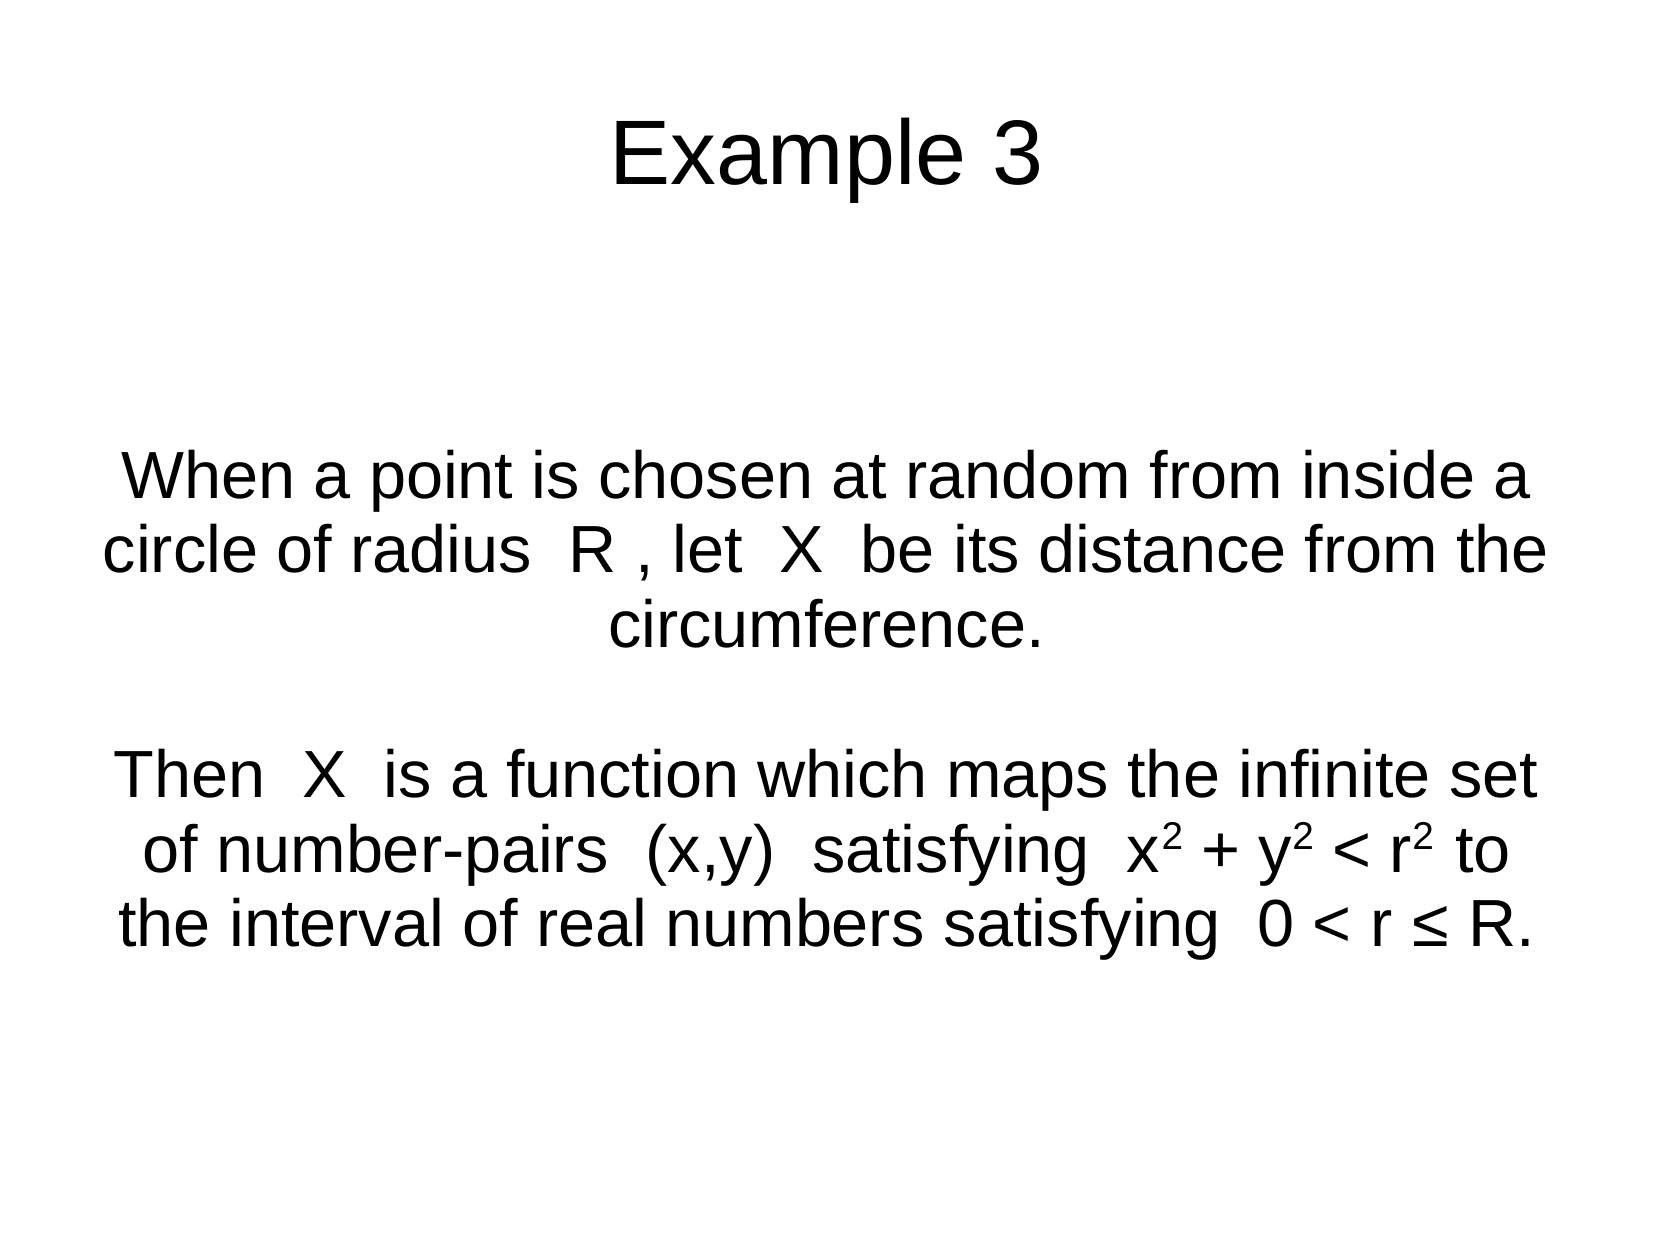

# Example 3
When a point is chosen at random from inside a circle of radius R , let X be its distance from the circumference.
Then X is a function which maps the infinite set of number-pairs (x,y) satisfying x2 + y2 < r2 to
the interval of real numbers satisfying 0 < r ≤ R.